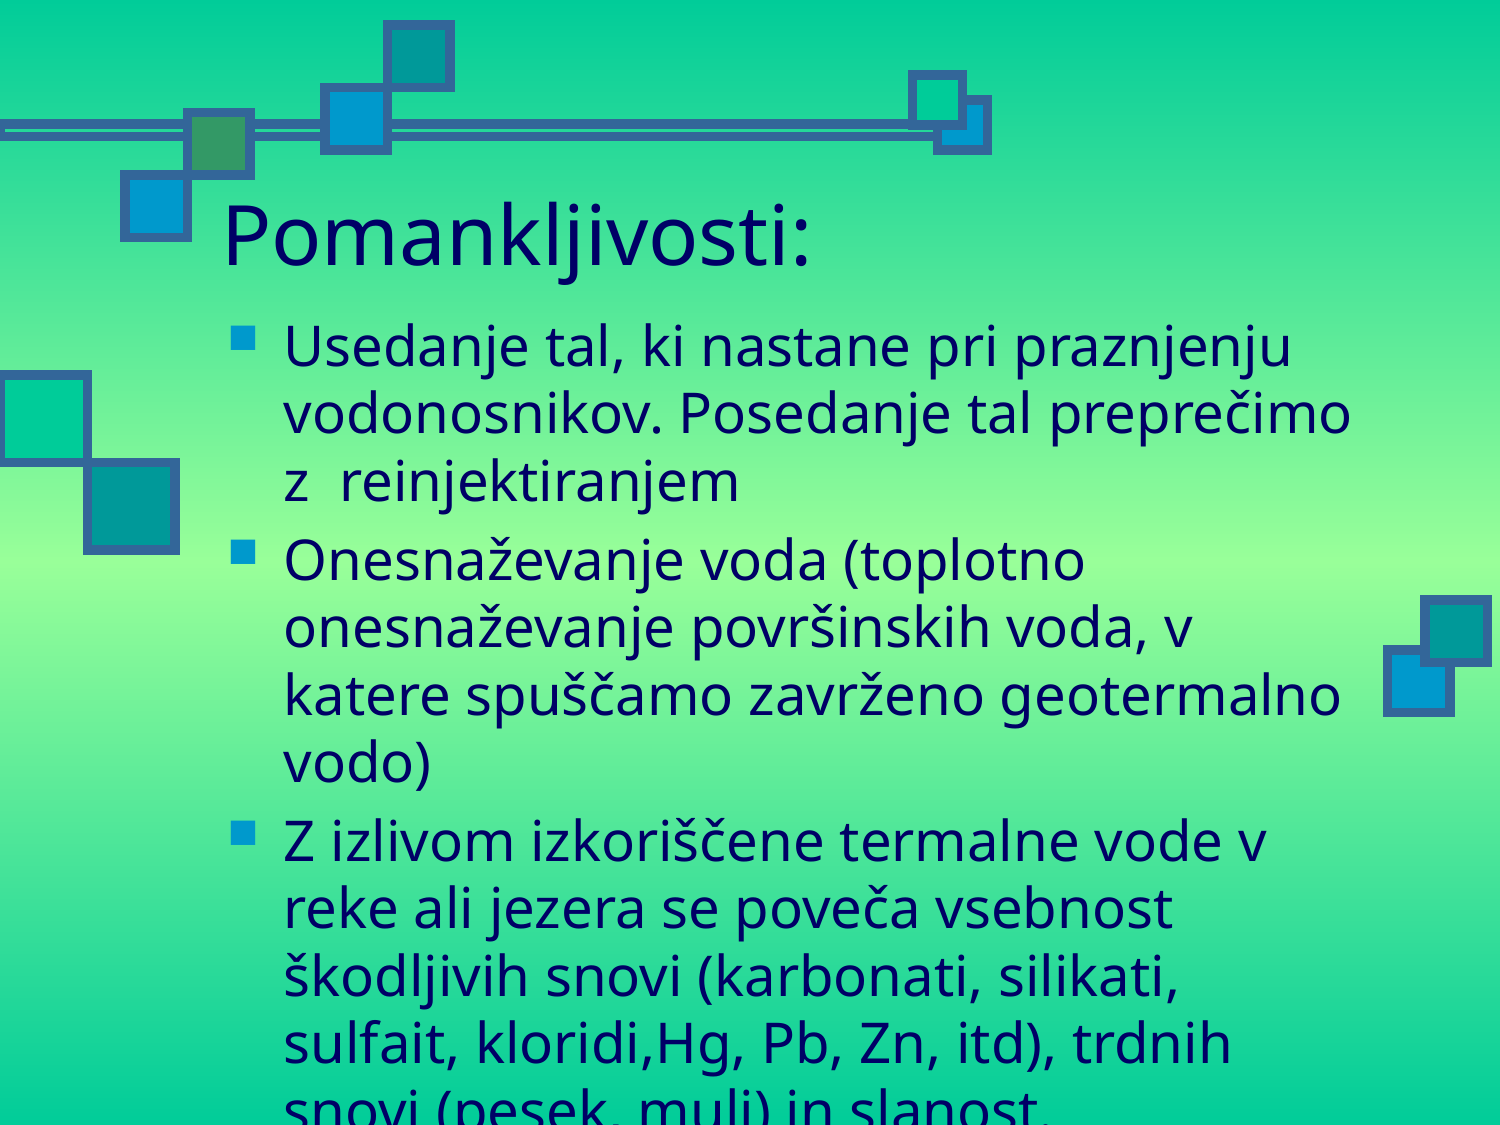

# Pomankljivosti:
Usedanje tal, ki nastane pri praznjenju vodonosnikov. Posedanje tal preprečimo z reinjektiranjem
Onesnaževanje voda (toplotno onesnaževanje površinskih voda, v katere spuščamo zavrženo geotermalno vodo)
Z izlivom izkoriščene termalne vode v reke ali jezera se poveča vsebnost škodljivih snovi (karbonati, silikati, sulfait, kloridi,Hg, Pb, Zn, itd), trdnih snovi (pesek, mulj) in slanost.